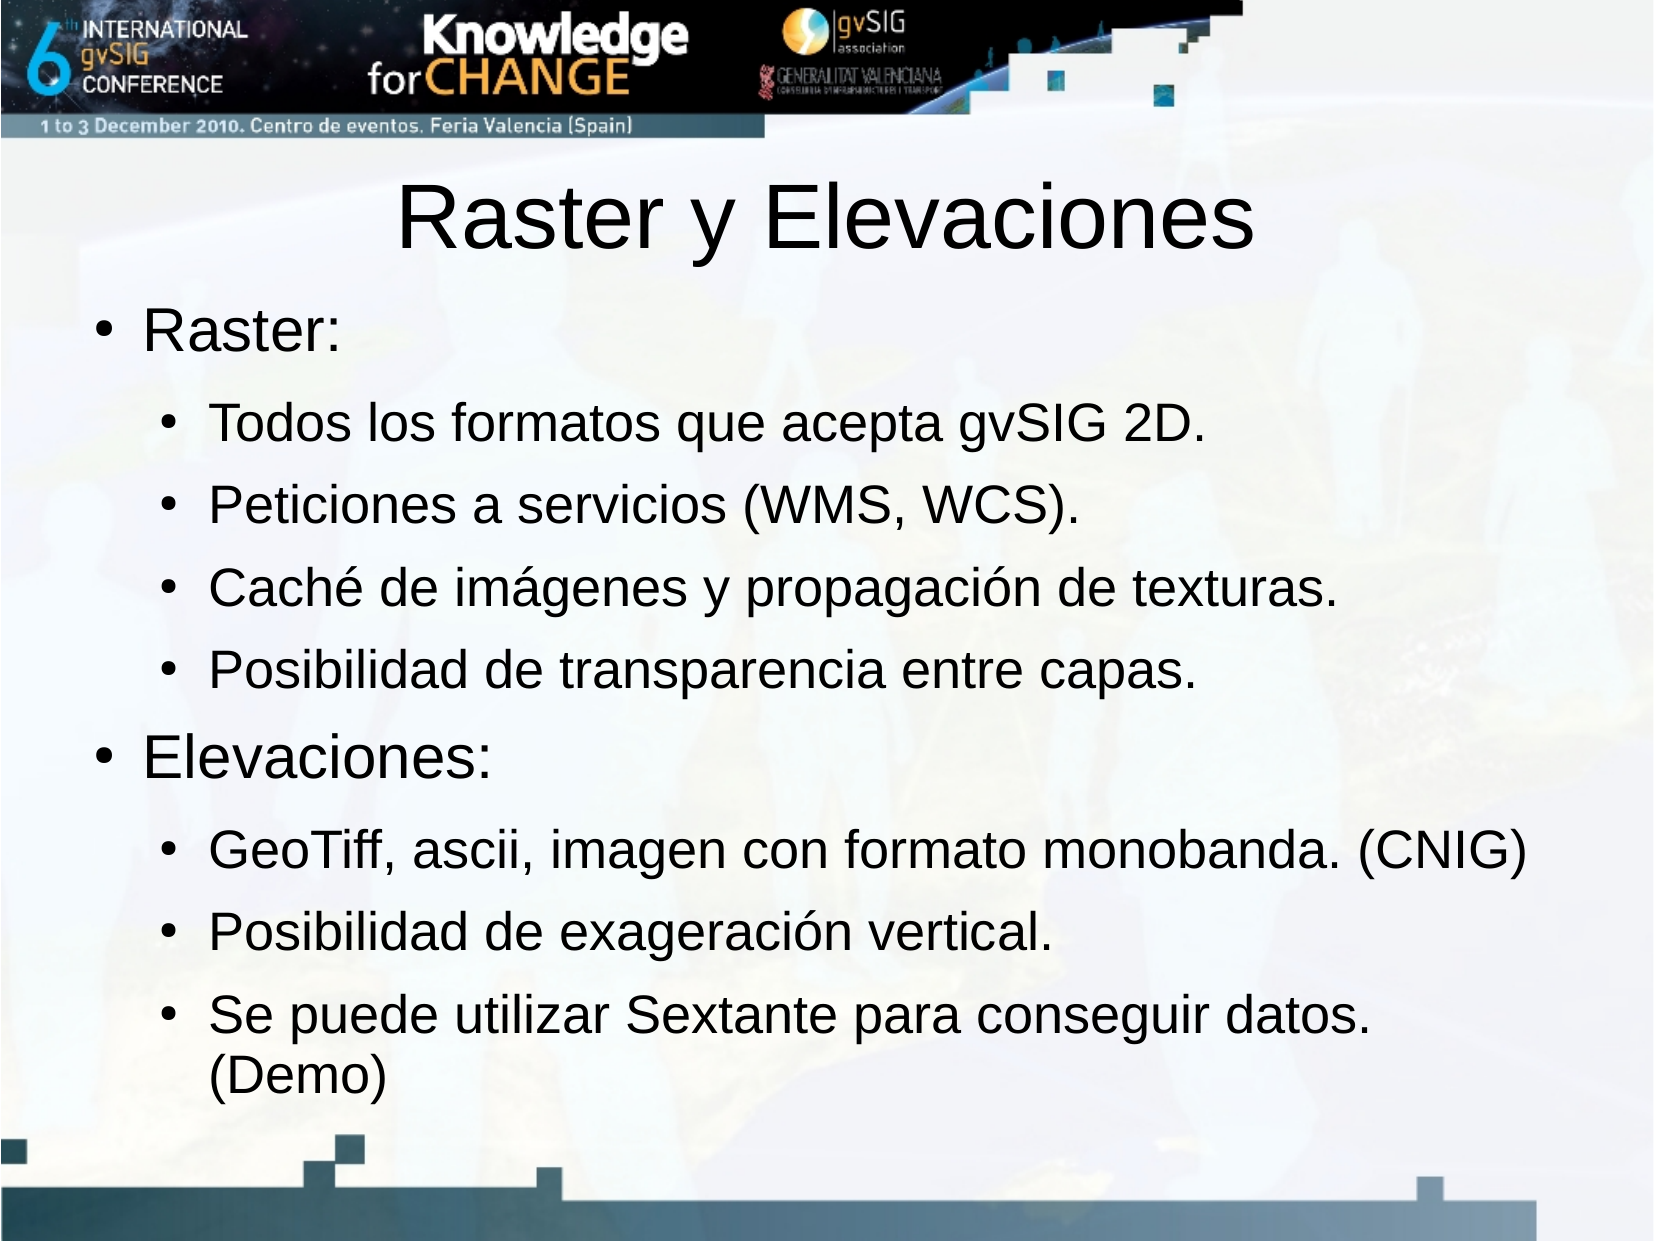

# Raster y Elevaciones
Raster:
Todos los formatos que acepta gvSIG 2D.
Peticiones a servicios (WMS, WCS).
Caché de imágenes y propagación de texturas.
Posibilidad de transparencia entre capas.
Elevaciones:
GeoTiff, ascii, imagen con formato monobanda. (CNIG)
Posibilidad de exageración vertical.
Se puede utilizar Sextante para conseguir datos. (Demo)